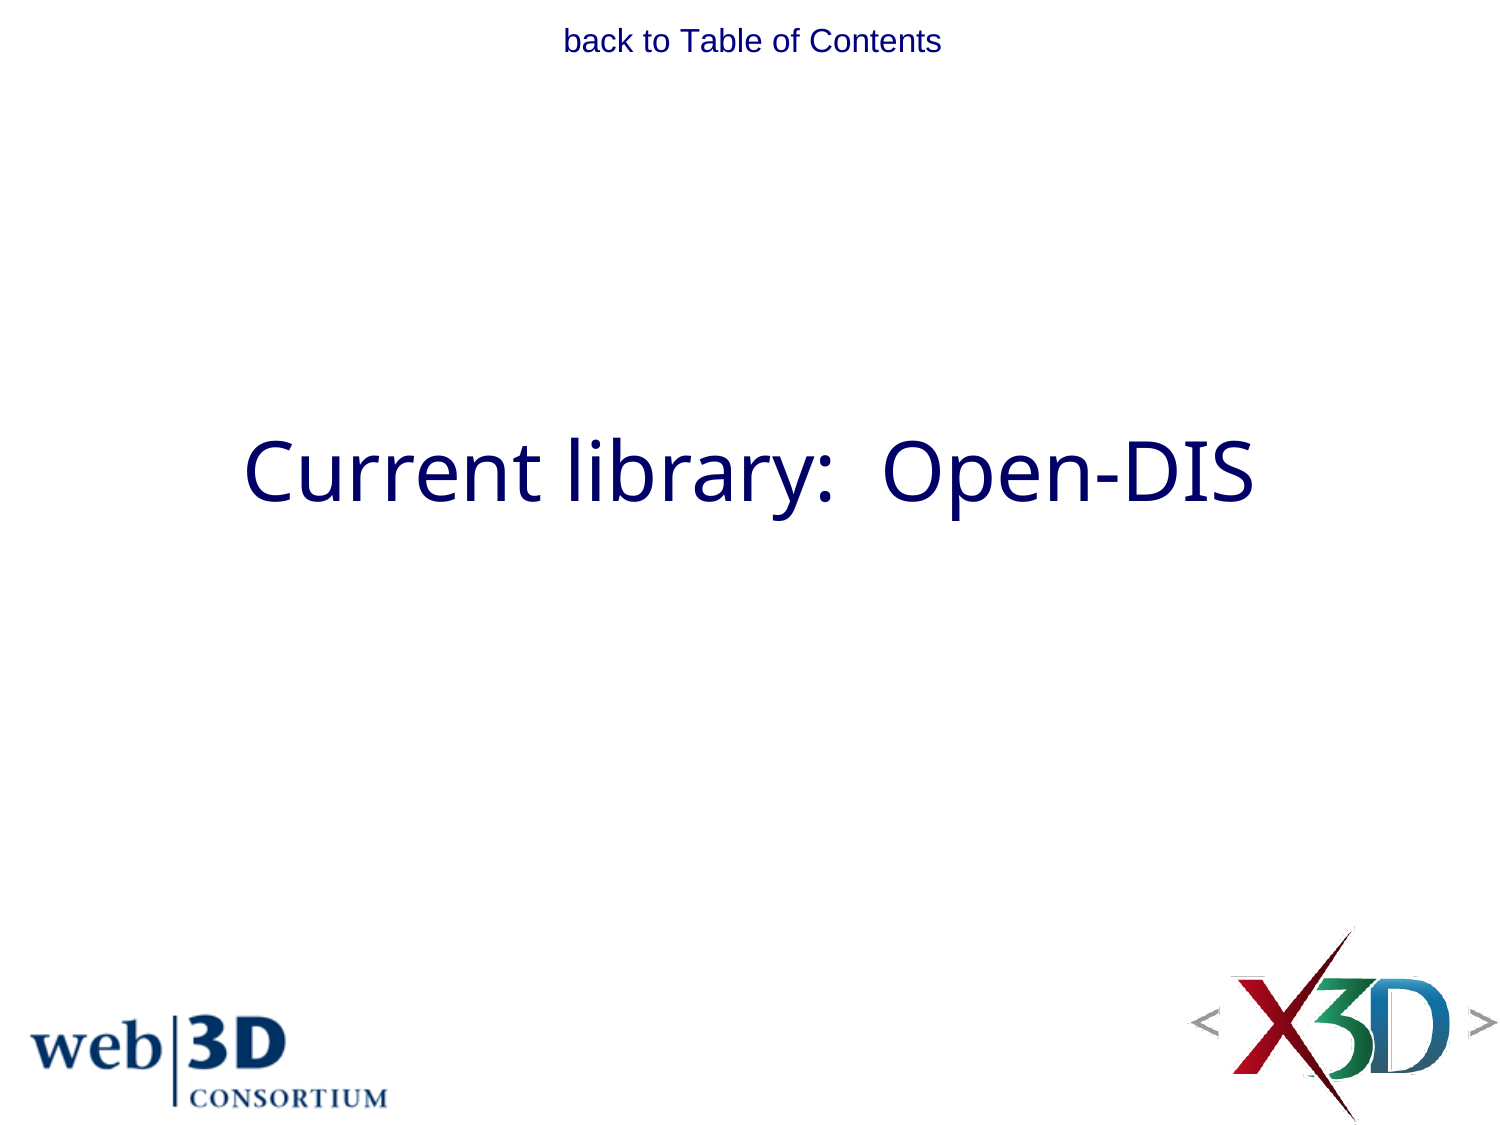

back to Table of Contents
# Current library: Open-DIS